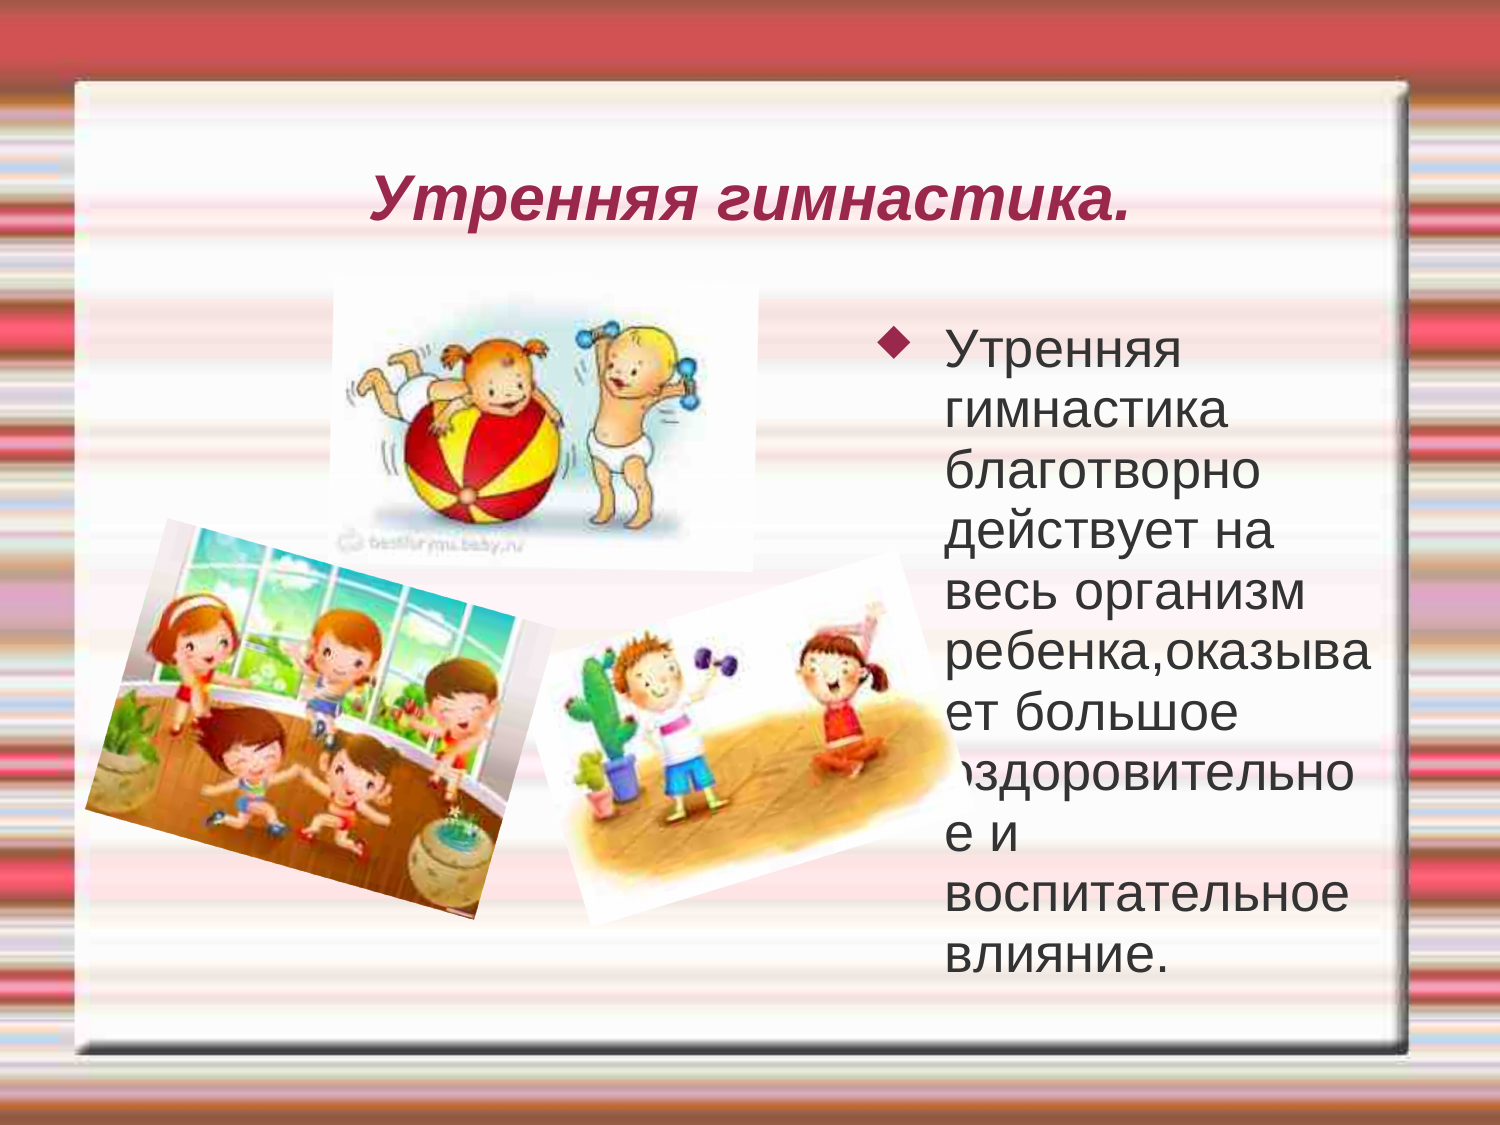

# Утренняя гимнастика.
Утренняя гимнастика благотворно действует на весь организм ребенка,оказывает большое оздоровительное и воспитательное влияние.